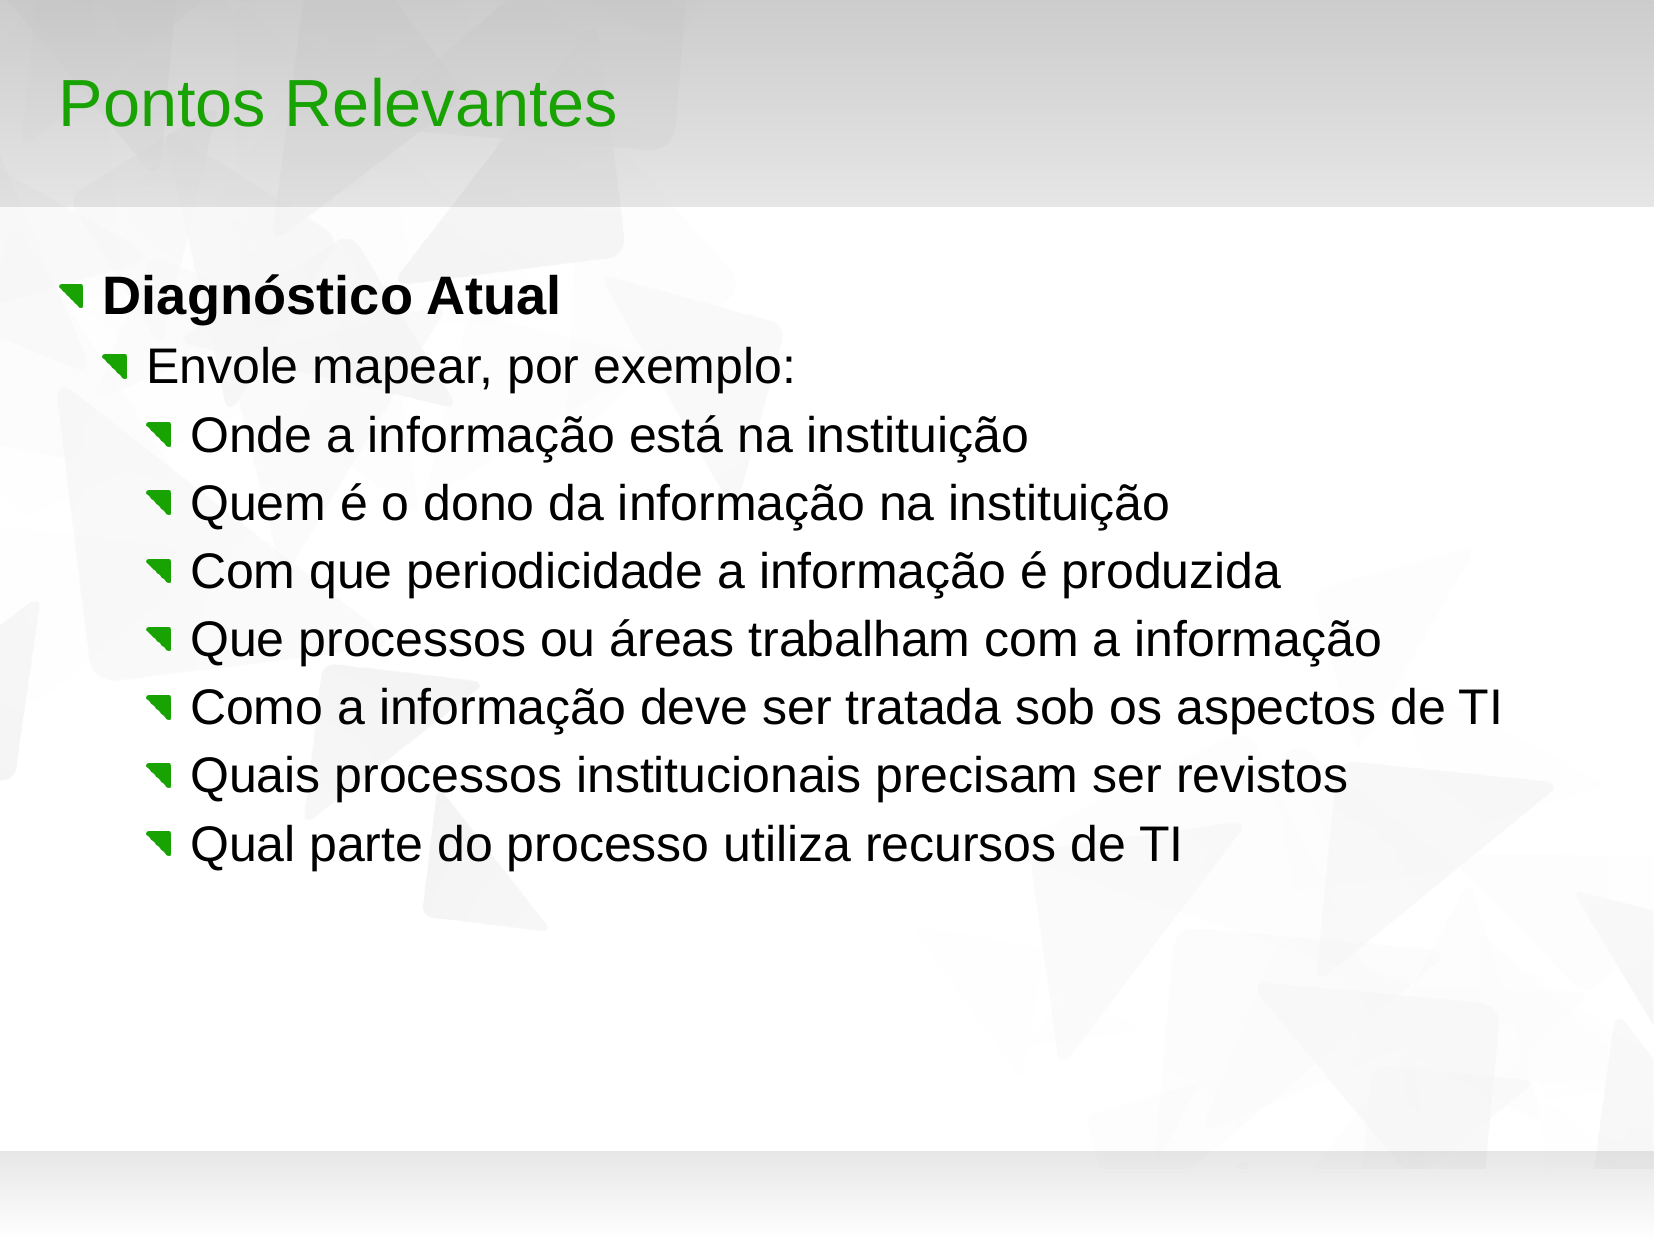

# Pontos Relevantes
Diagnóstico Atual
Envole mapear, por exemplo:
Onde a informação está na instituição
Quem é o dono da informação na instituição
Com que periodicidade a informação é produzida
Que processos ou áreas trabalham com a informação
Como a informação deve ser tratada sob os aspectos de TI
Quais processos institucionais precisam ser revistos
Qual parte do processo utiliza recursos de TI